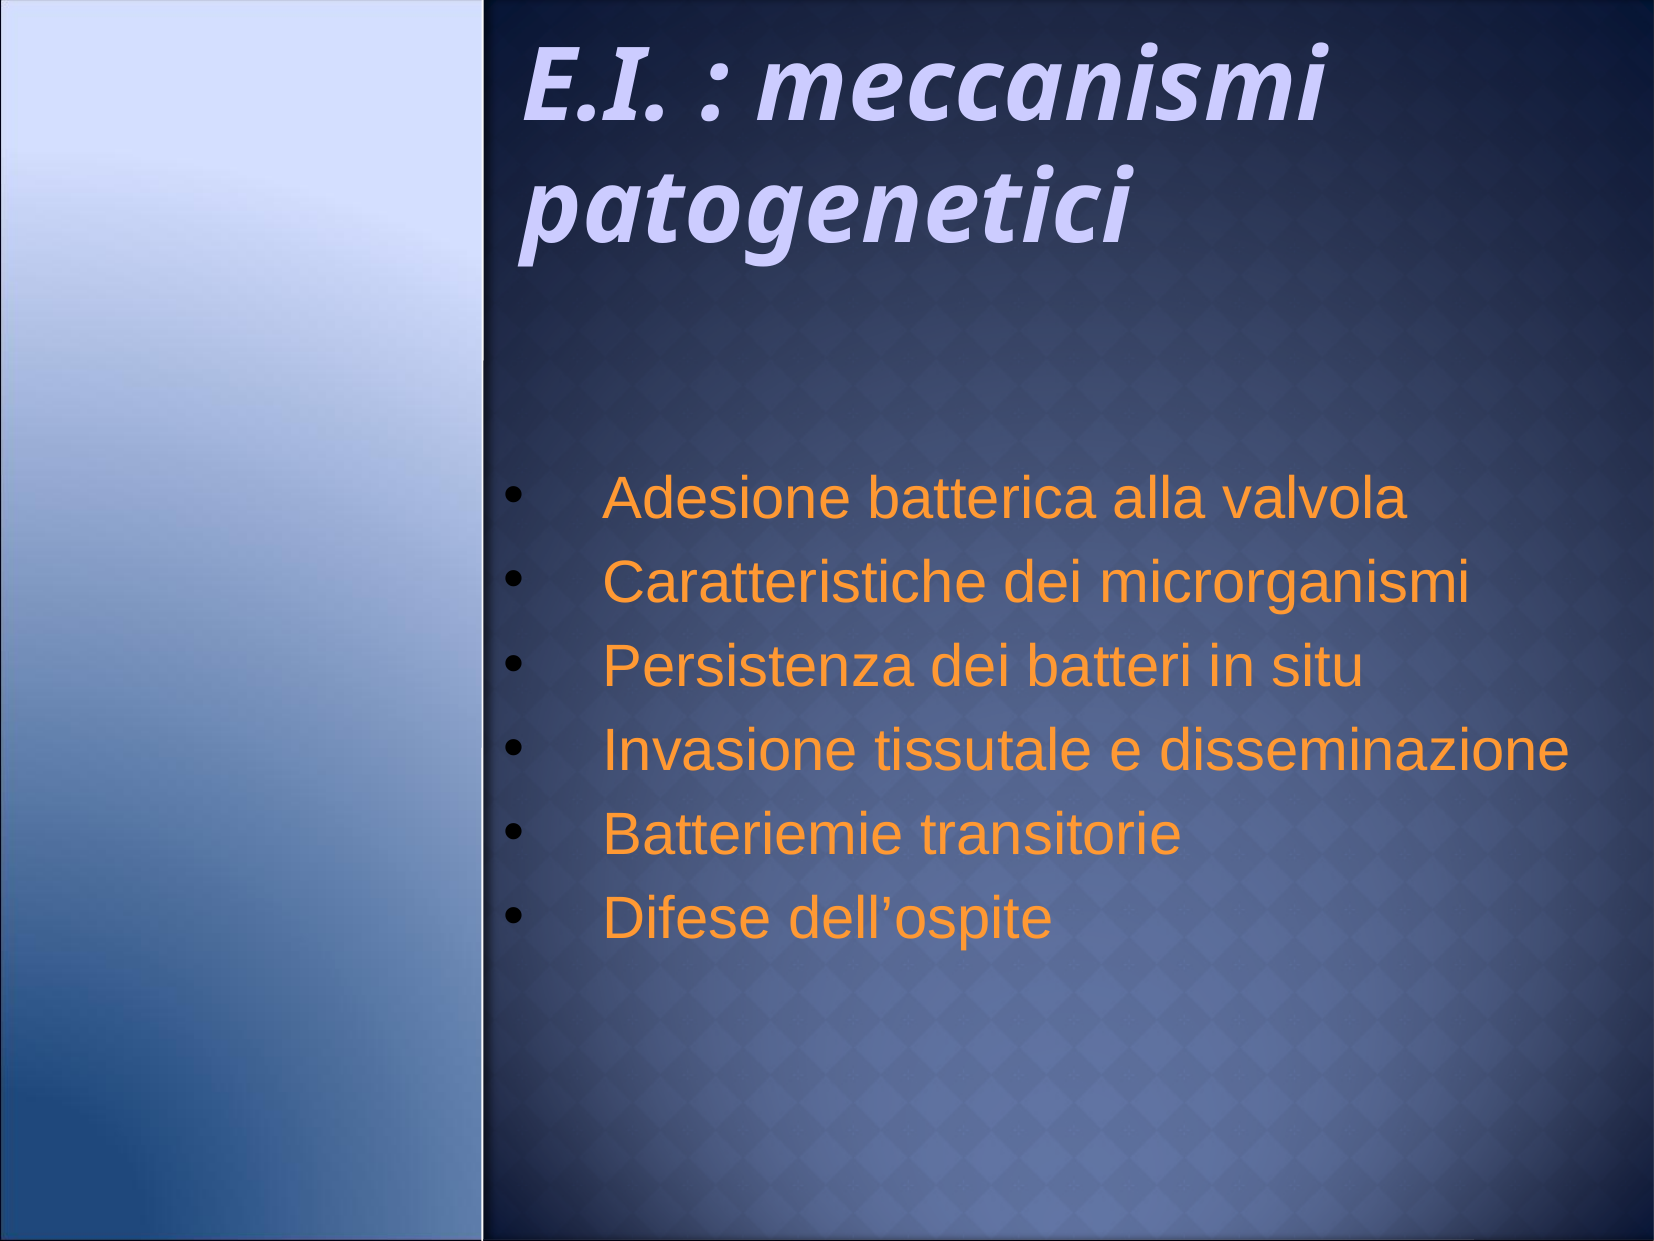

# E.I. : meccanismi patogenetici
Adesione batterica alla valvola
Caratteristiche dei microrganismi
Persistenza dei batteri in situ
Invasione tissutale e disseminazione
Batteriemie transitorie
Difese dell’ospite